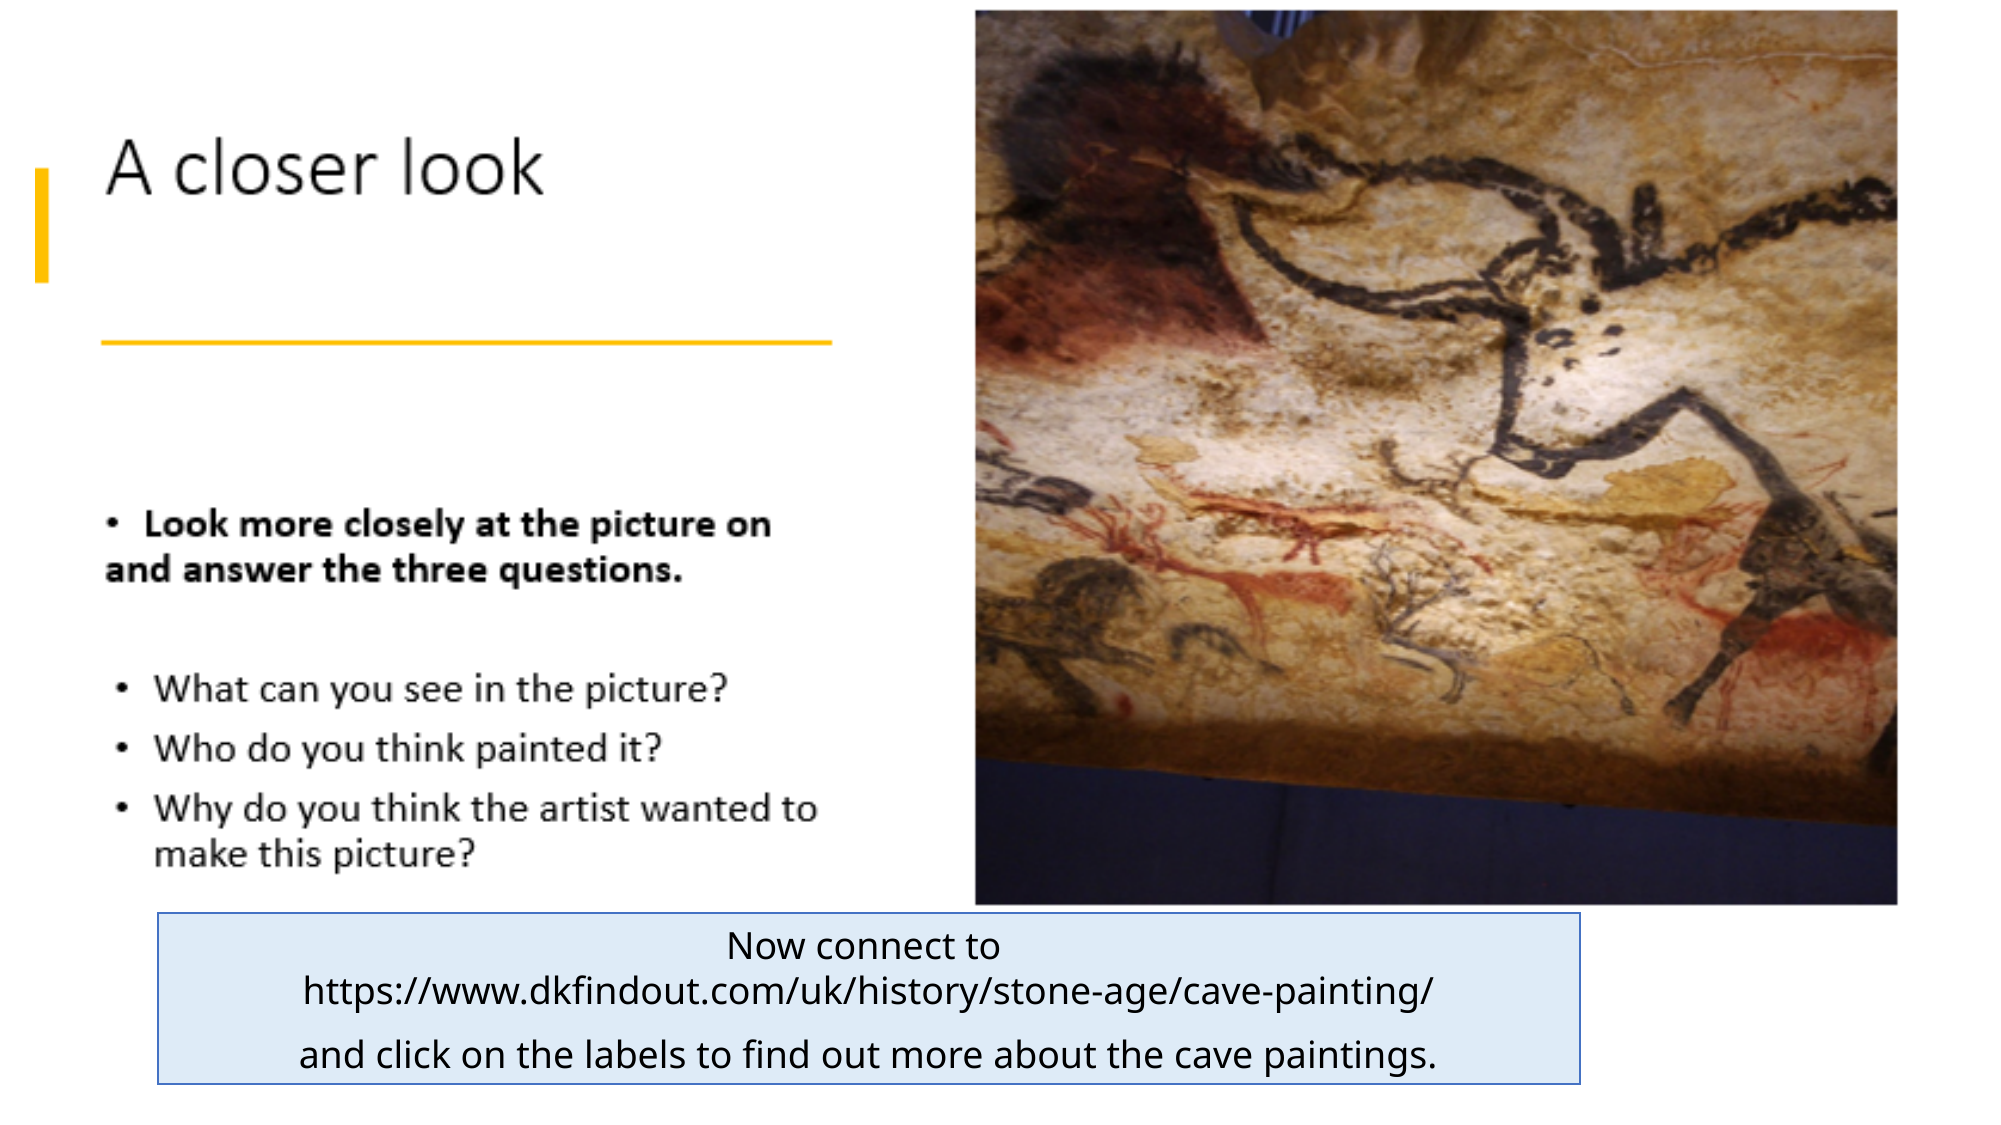

Now connect to https://www.dkfindout.com/uk/history/stone-age/cave-painting/
and click on the labels to find out more about the cave paintings.